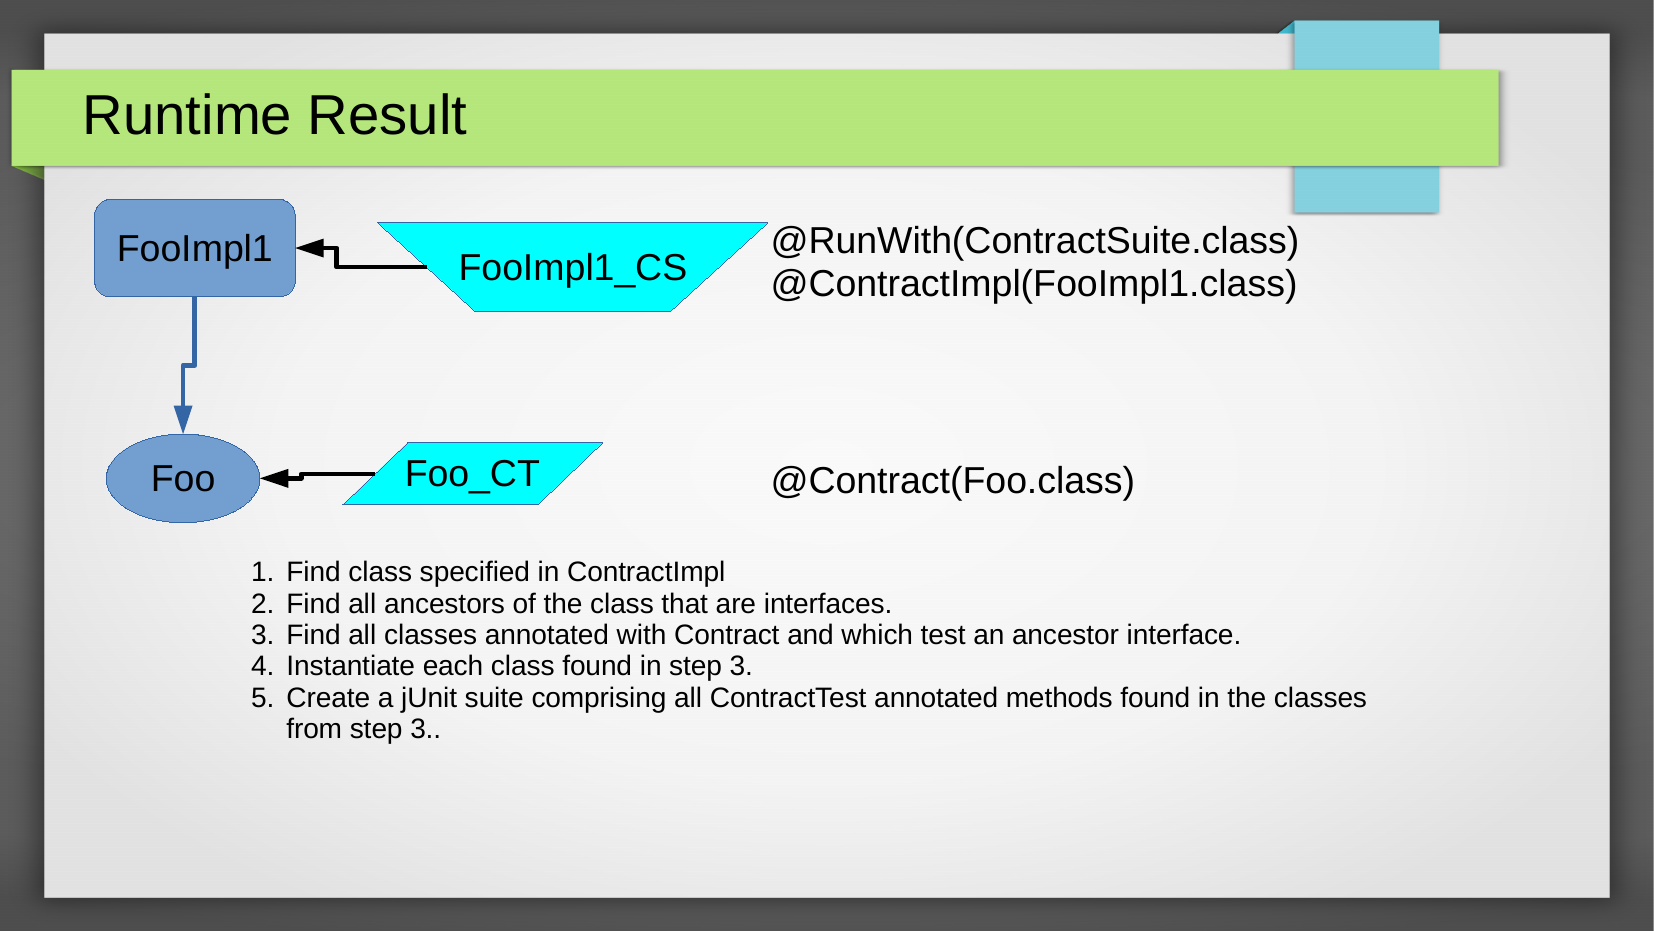

# Runtime Result
FooImpl1
@RunWith(ContractSuite.class)
@ContractImpl(FooImpl1.class)
FooImpl1_CS
Foo
Foo_CT
@Contract(Foo.class)
Find class specified in ContractImpl
Find all ancestors of the class that are interfaces.
Find all classes annotated with Contract and which test an ancestor interface.
Instantiate each class found in step 3.
Create a jUnit suite comprising all ContractTest annotated methods found in the classes from step 3..